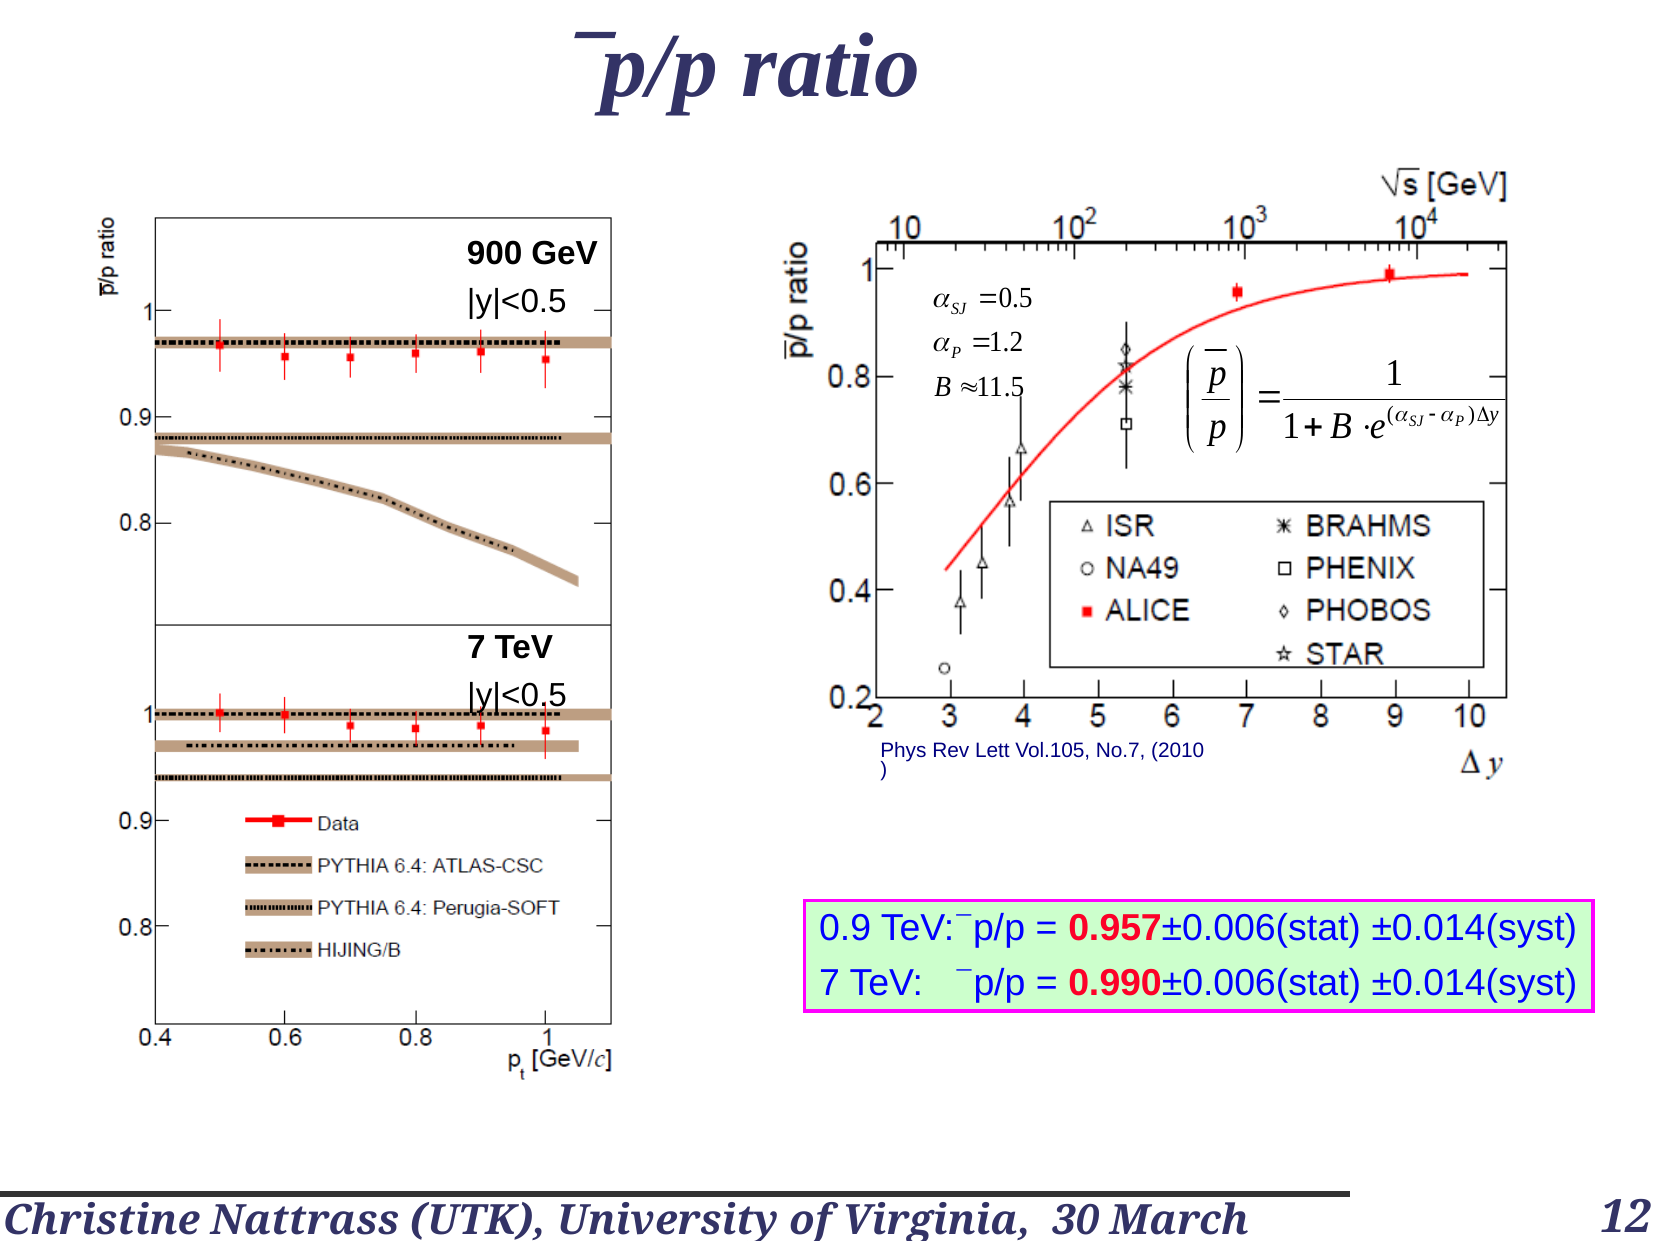

# `p/p ratio
900 GeV
|y|<0.5
7 TeV
|y|<0.5
Phys Rev Lett Vol.105, No.7, (2010)
0.9 TeV:`p/p = 0.957±0.006(stat) ±0.014(syst)
7 TeV: `p/p = 0.990±0.006(stat) ±0.014(syst)